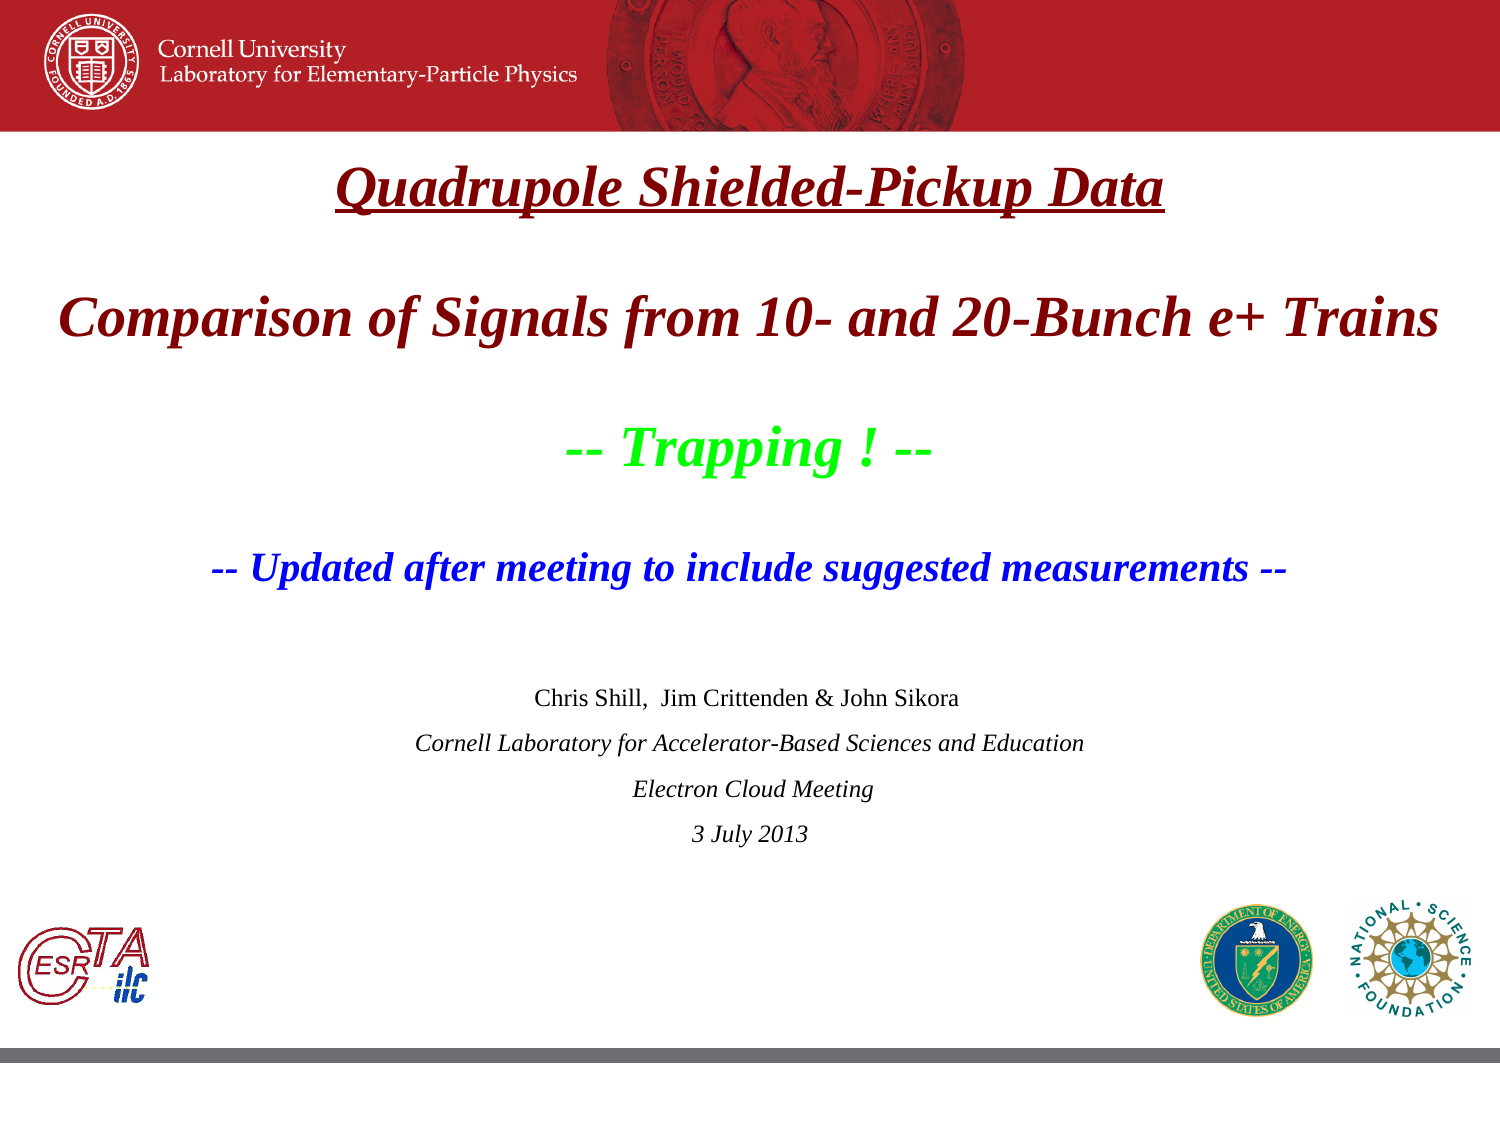

Quadrupole Shielded-Pickup Data
Comparison of Signals from 10- and 20-Bunch e+ Trains
-- Trapping ! --
-- Updated after meeting to include suggested measurements --
# Chris Shill, Jim Crittenden & John Sikora
Cornell Laboratory for Accelerator-Based Sciences and Education
 Electron Cloud Meeting
3 July 2013